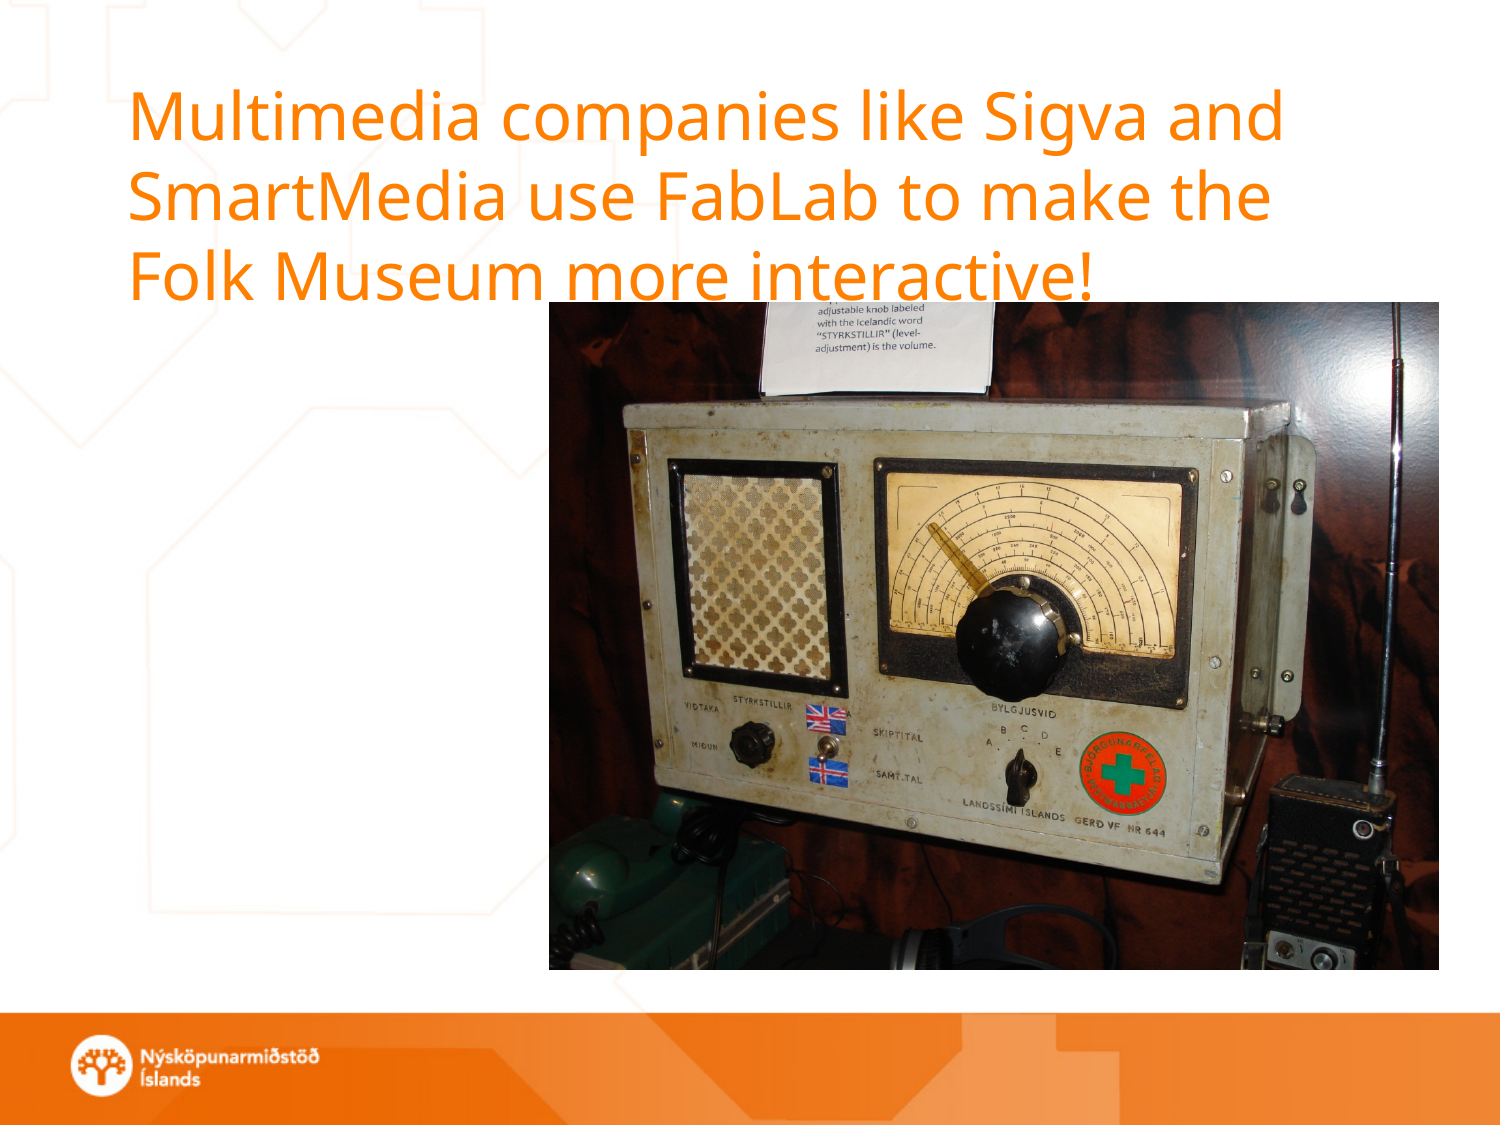

Multimedia companies like Sigva and SmartMedia use FabLab to make the Folk Museum more interactive!